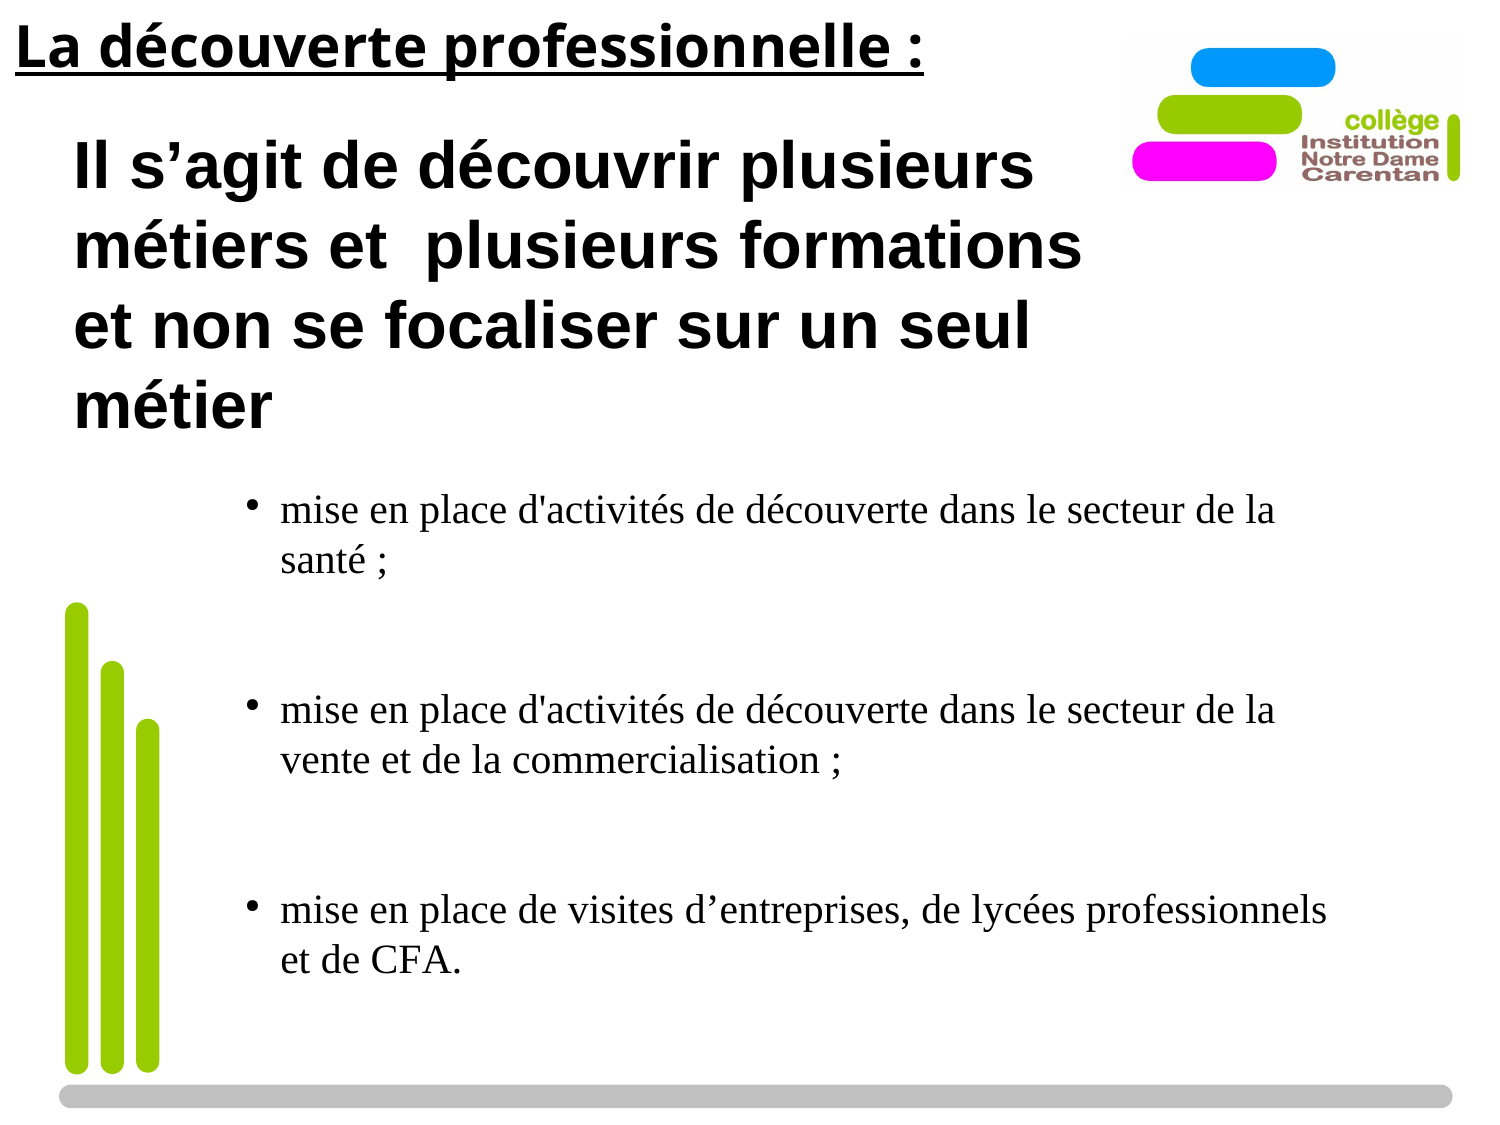

La découverte professionnelle :
Il s’agit de découvrir plusieurs métiers et plusieurs formations et non se focaliser sur un seul métier
mise en place d'activités de découverte dans le secteur de la santé ;
mise en place d'activités de découverte dans le secteur de la vente et de la commercialisation ;
mise en place de visites d’entreprises, de lycées professionnels et de CFA.